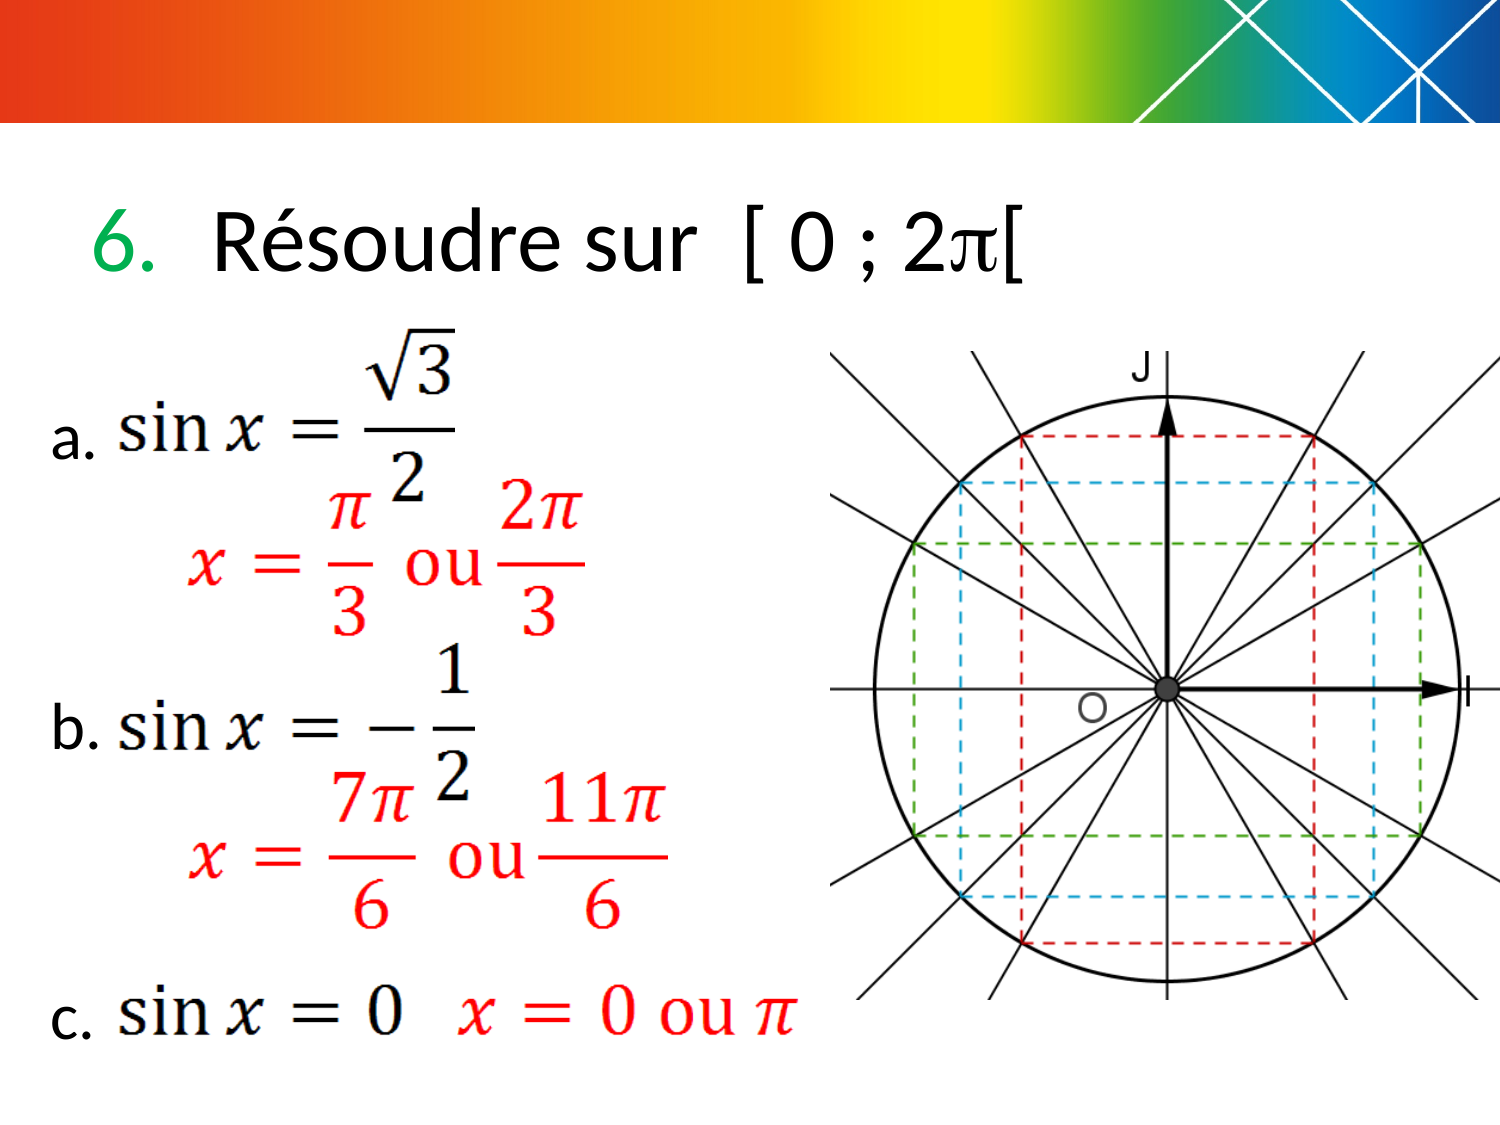

# Résoudre sur [ 0 ; 2[
a.
b.
c.